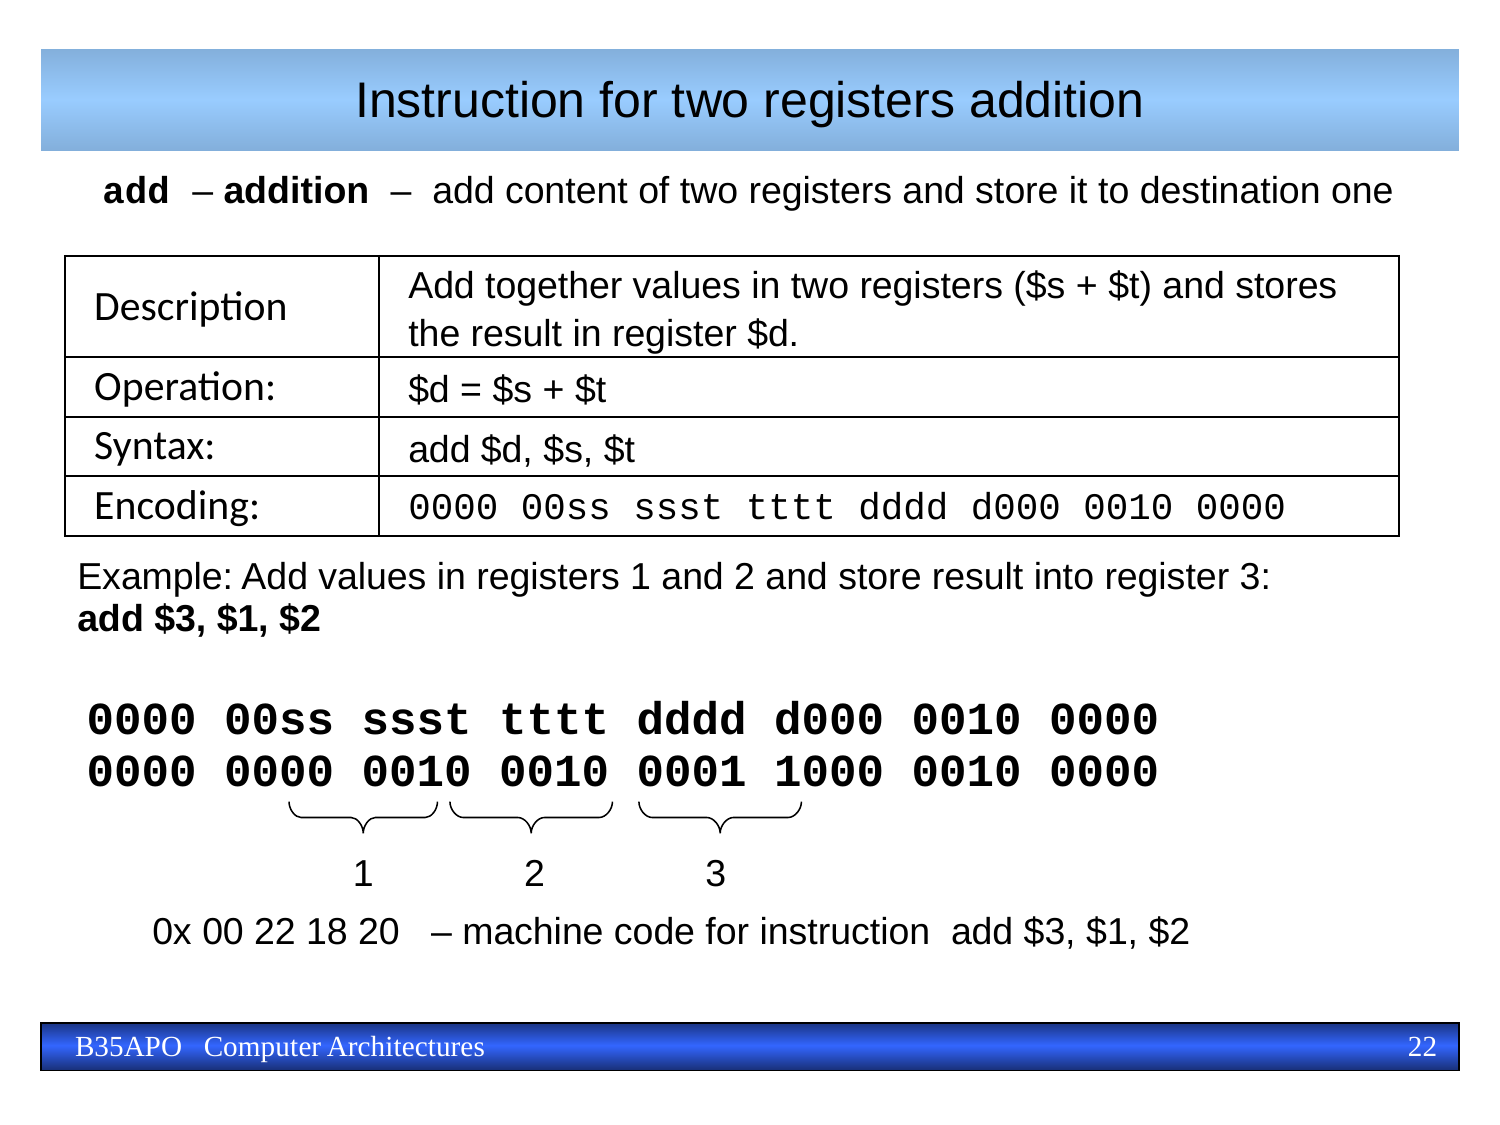

# Instruction for two registers addition
add – addition – add content of two registers and store it to destination one
| Description | Add together values in two registers ($s + $t) and stores the result in register $d. |
| --- | --- |
| Operation: | $d = $s + $t |
| Syntax: | add $d, $s, $t |
| Encoding: | 0000 00ss ssst tttt dddd d000 0010 0000 |
Example: Add values in registers 1 and 2 and store result into register 3:
add $3, $1, $2
0000 00ss ssst tttt dddd d000 0010 0000
0000 0000 0010 0010 0001 1000 0010 0000
1
2
3
0x 00 22 18 20 – machine code for instruction add $3, $1, $2
B35APO Computer Architectures
22